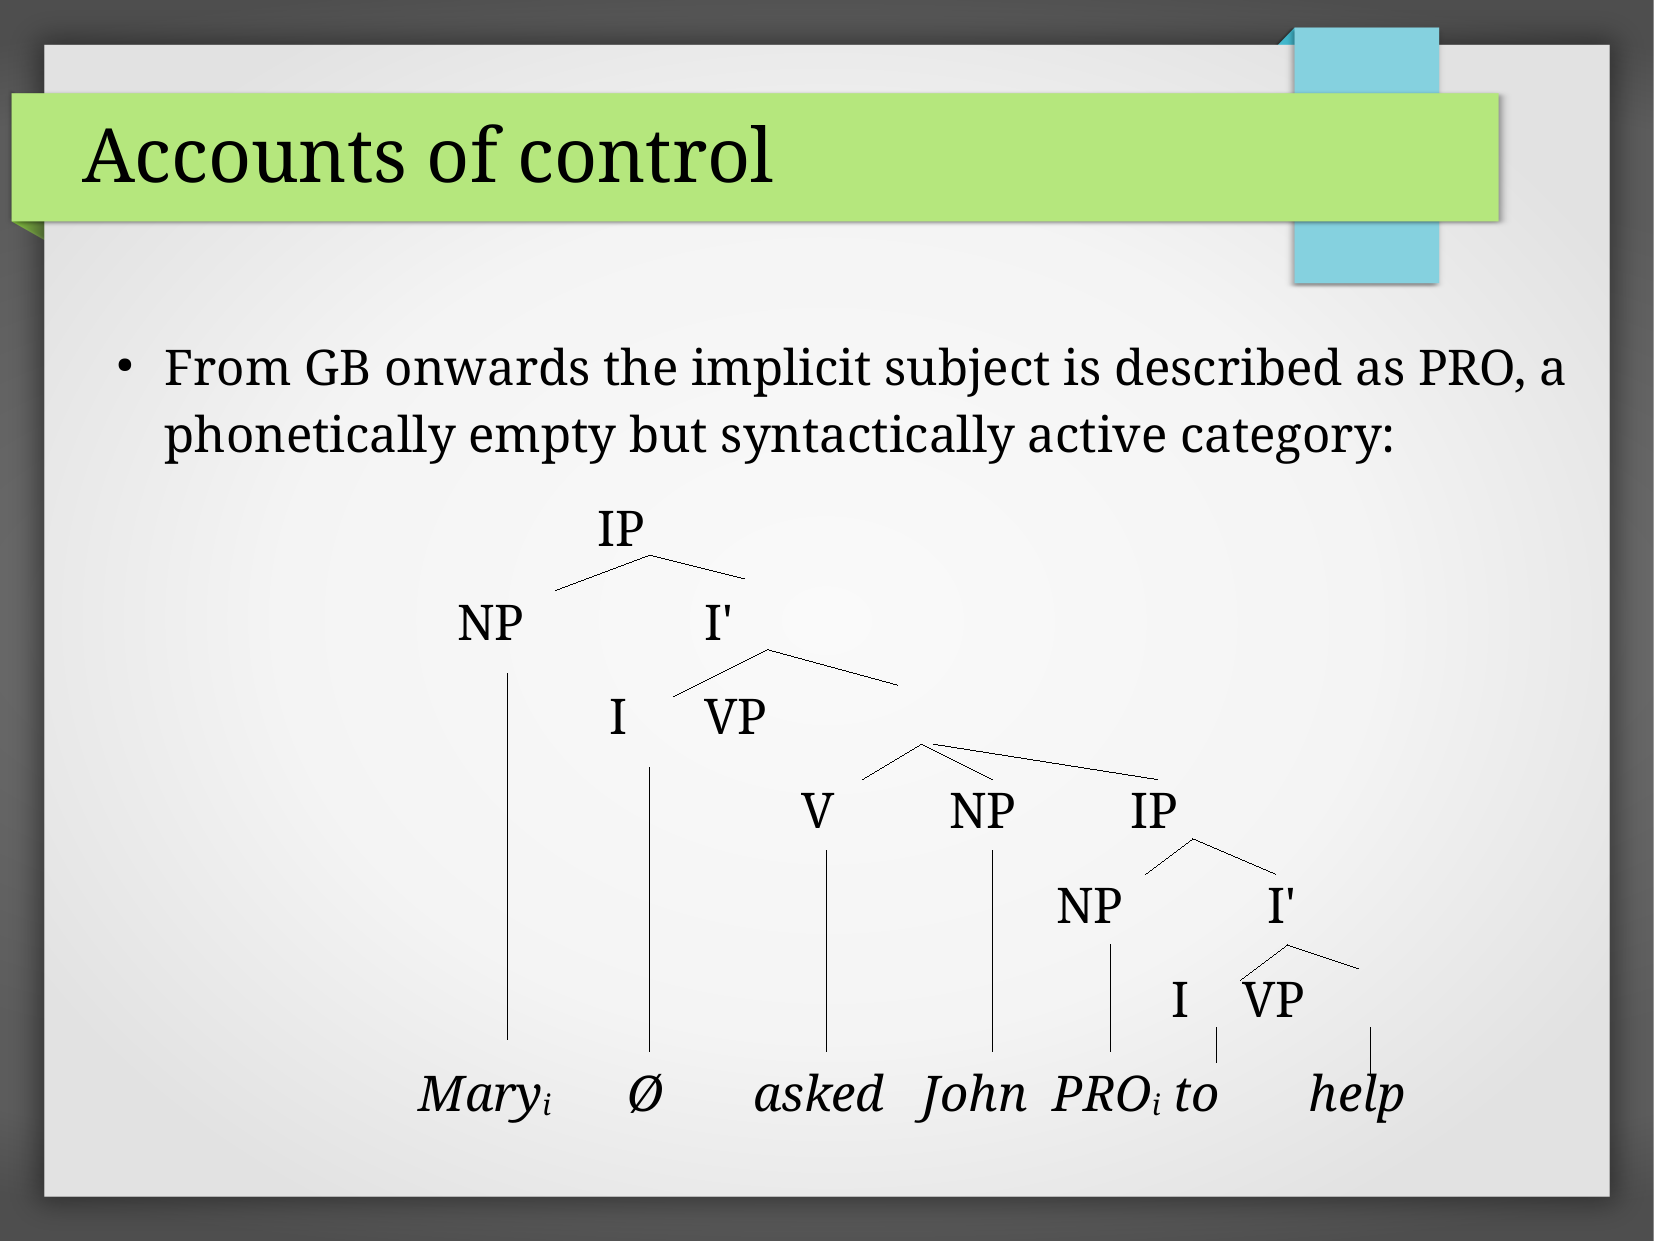

# Accounts of control
From GB onwards the implicit subject is described as PRO, a phonetically empty but syntactically active category:
 IP
 NP	 		I'
 I				VP
 V NP IP
 NP		 I'
 I		VP
 Maryi Ø asked John PROi to help